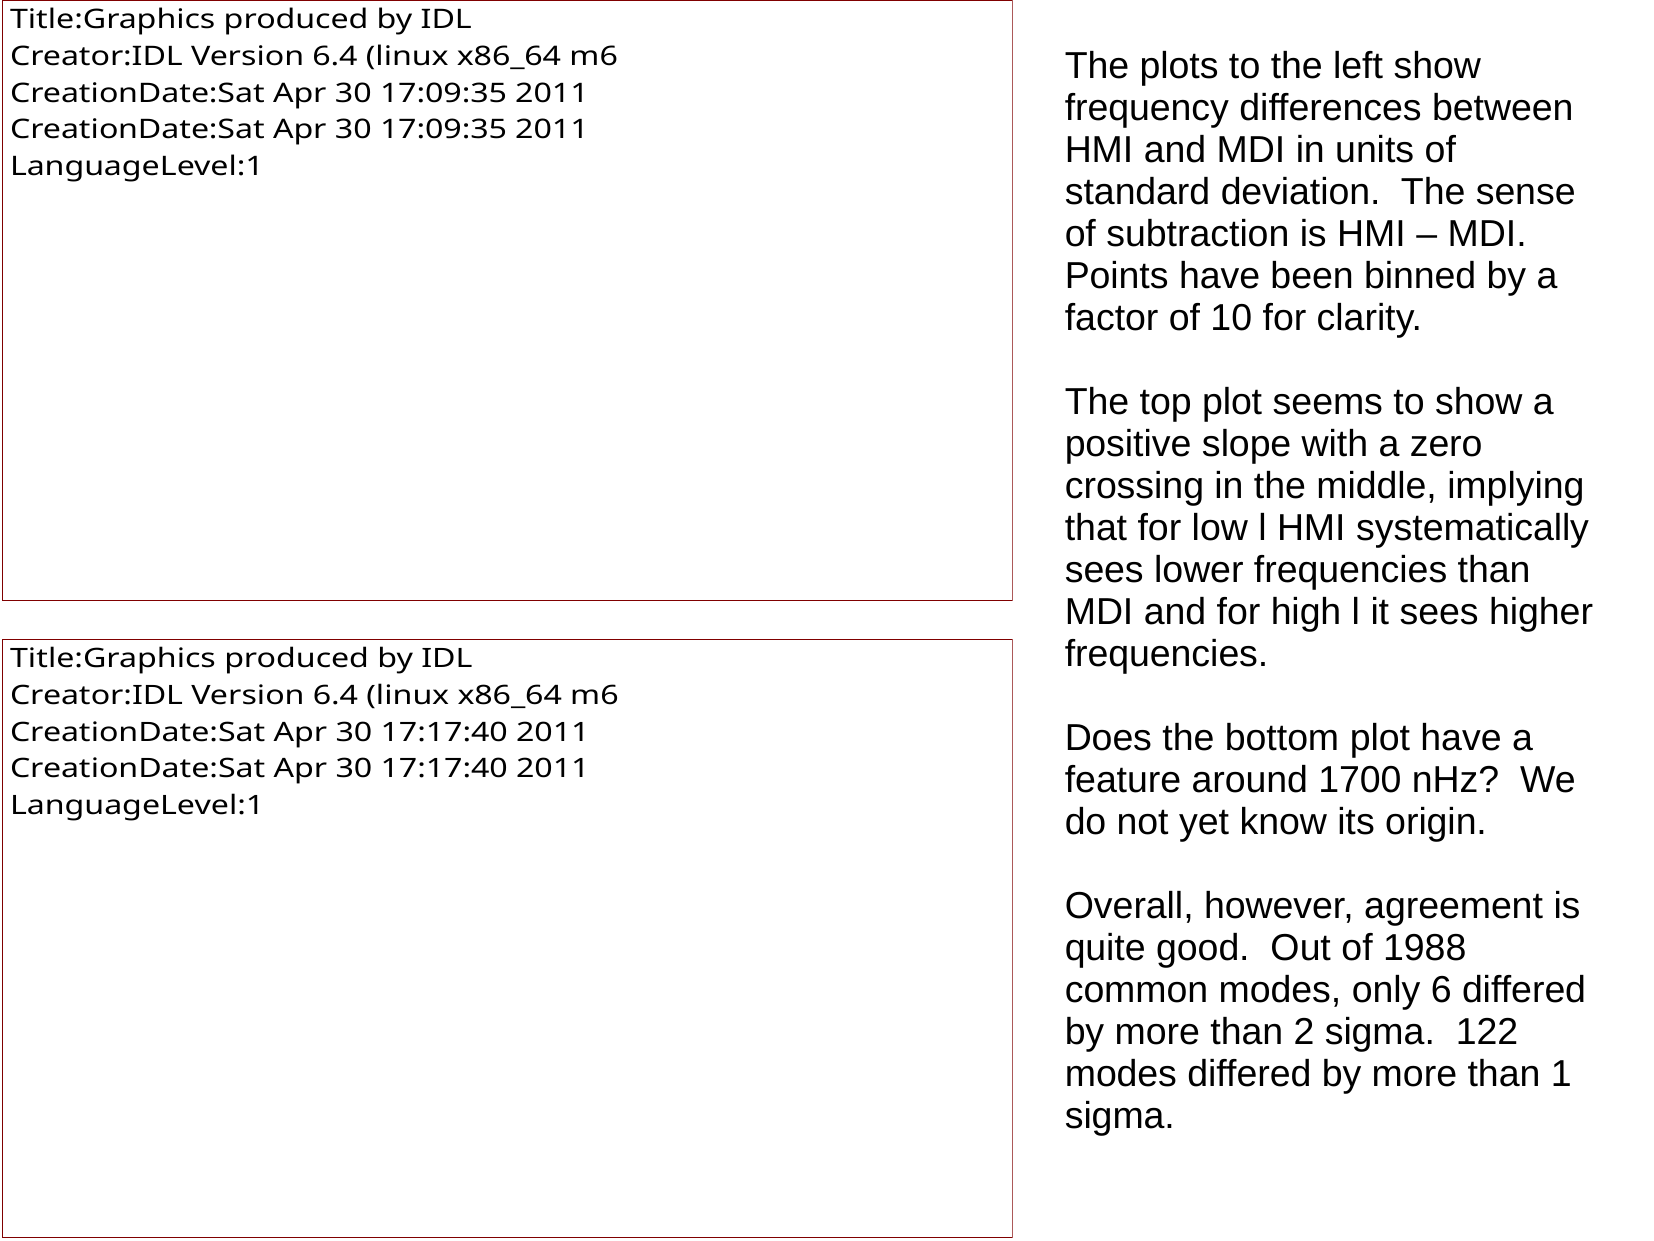

The plots to the left show frequency differences between HMI and MDI in units of standard deviation. The sense of subtraction is HMI – MDI. Points have been binned by a factor of 10 for clarity.
The top plot seems to show a positive slope with a zero crossing in the middle, implying that for low l HMI systematically sees lower frequencies than MDI and for high l it sees higher frequencies.
Does the bottom plot have a feature around 1700 nHz? We do not yet know its origin.
Overall, however, agreement is quite good. Out of 1988 common modes, only 6 differed by more than 2 sigma. 122 modes differed by more than 1 sigma.